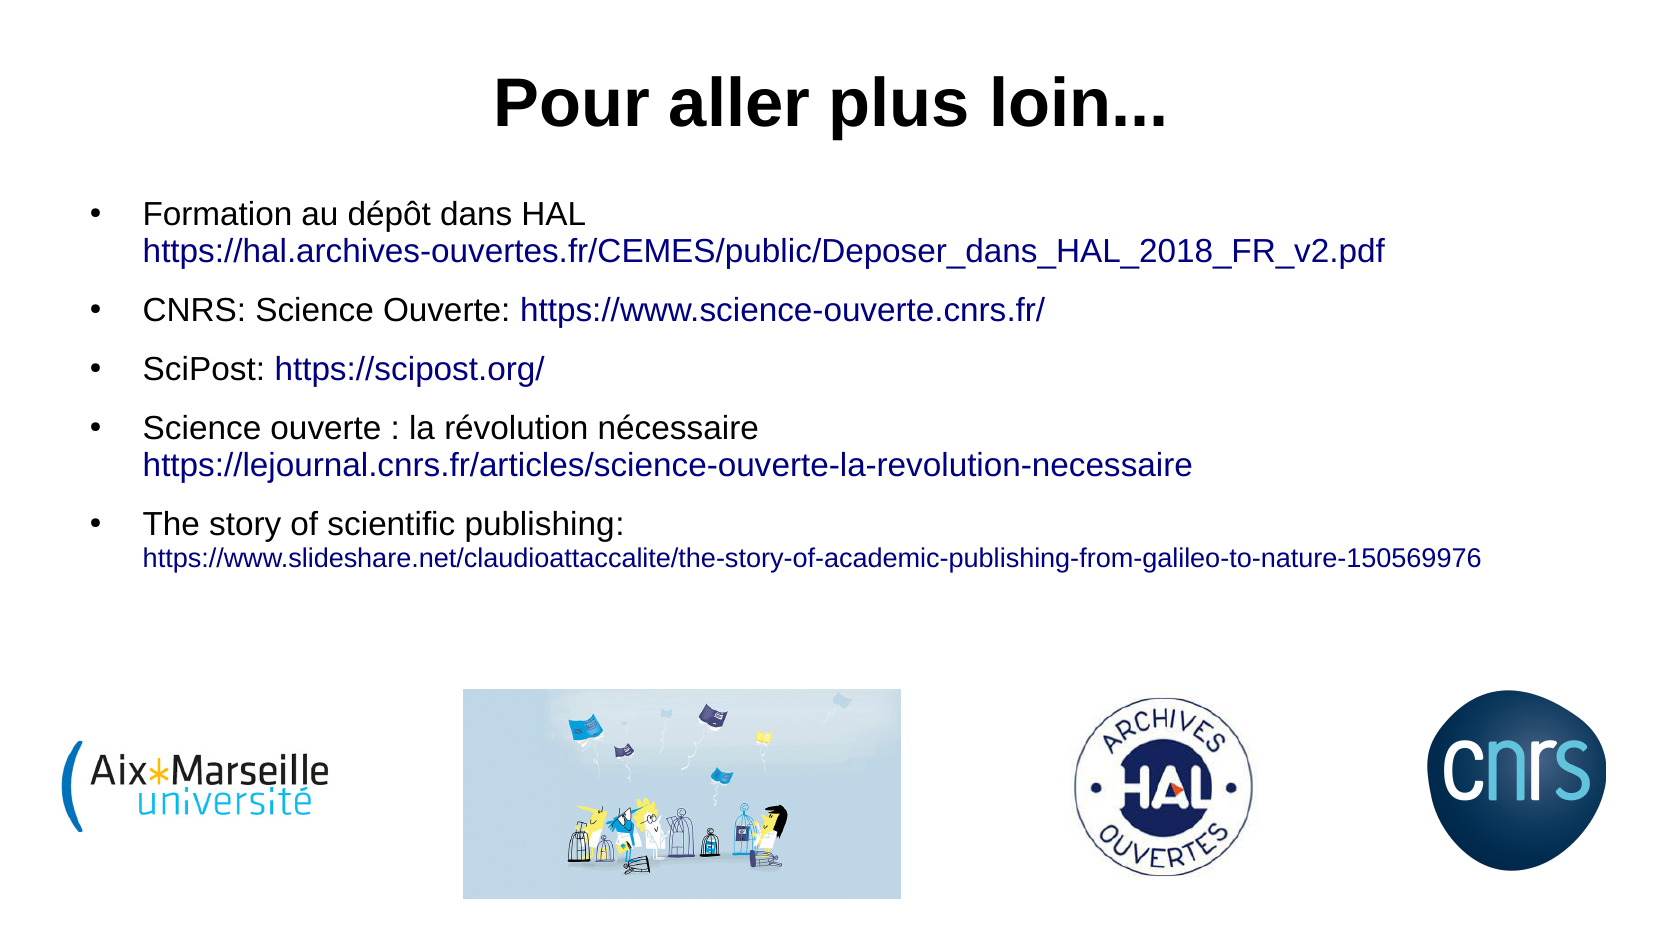

# Pour aller plus loin...
Formation au dépôt dans HAL
https://hal.archives-ouvertes.fr/CEMES/public/Deposer_dans_HAL_2018_FR_v2.pdf
CNRS: Science Ouverte: https://www.science-ouverte.cnrs.fr/
SciPost: https://scipost.org/
Science ouverte : la révolution nécessaire
https://lejournal.cnrs.fr/articles/science-ouverte-la-revolution-necessaire
The story of scientific publishing:
https://www.slideshare.net/claudioattaccalite/the-story-of-academic-publishing-from-galileo-to-nature-150569976